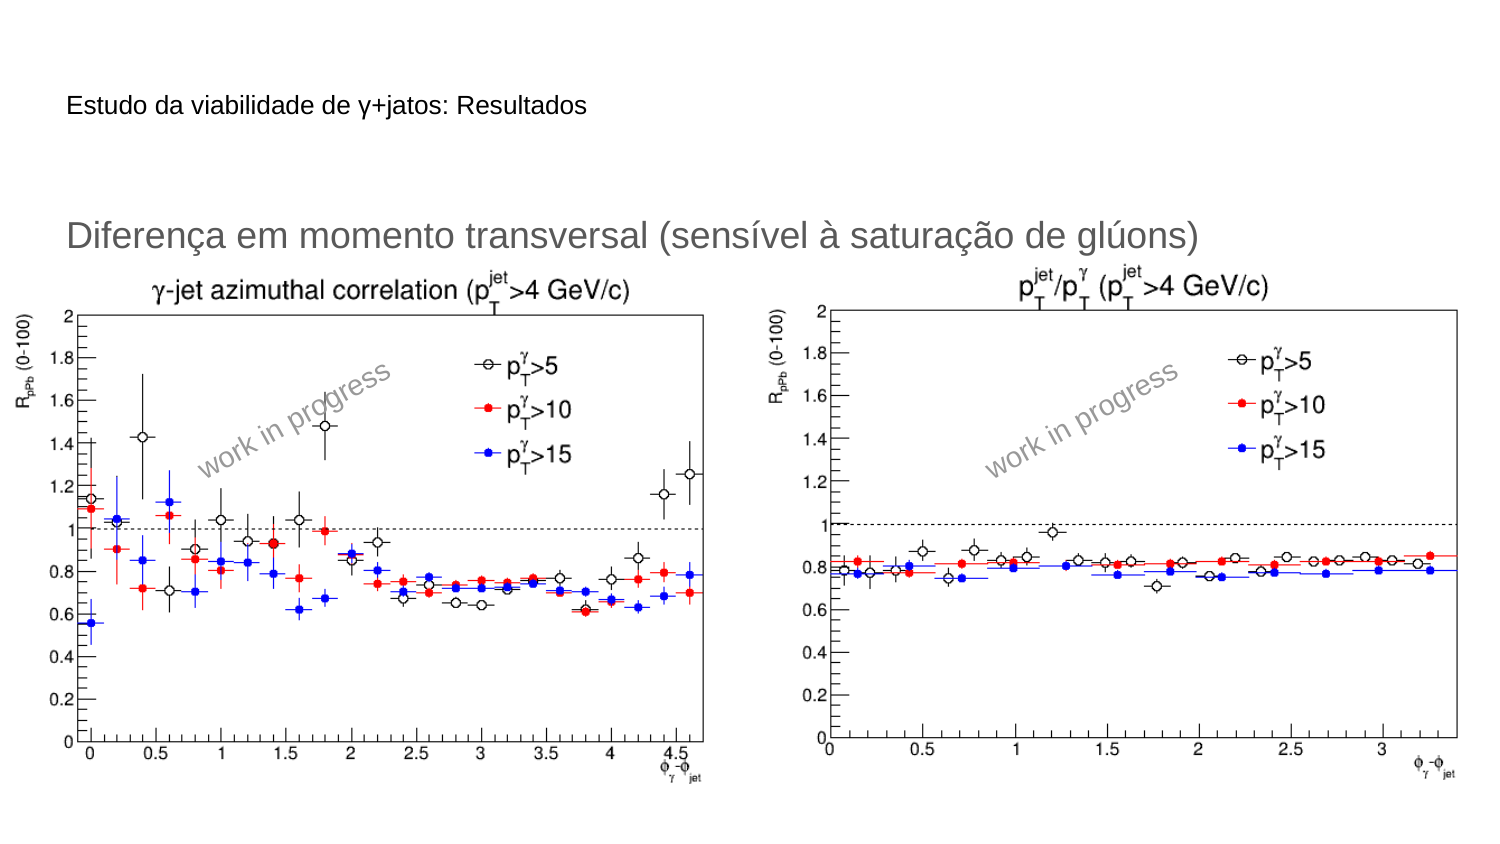

# Estudo da viabilidade de γ+jatos: Resultados
Diferença em momento transversal (sensível à saturação de glúons)
work in progress
work in progress